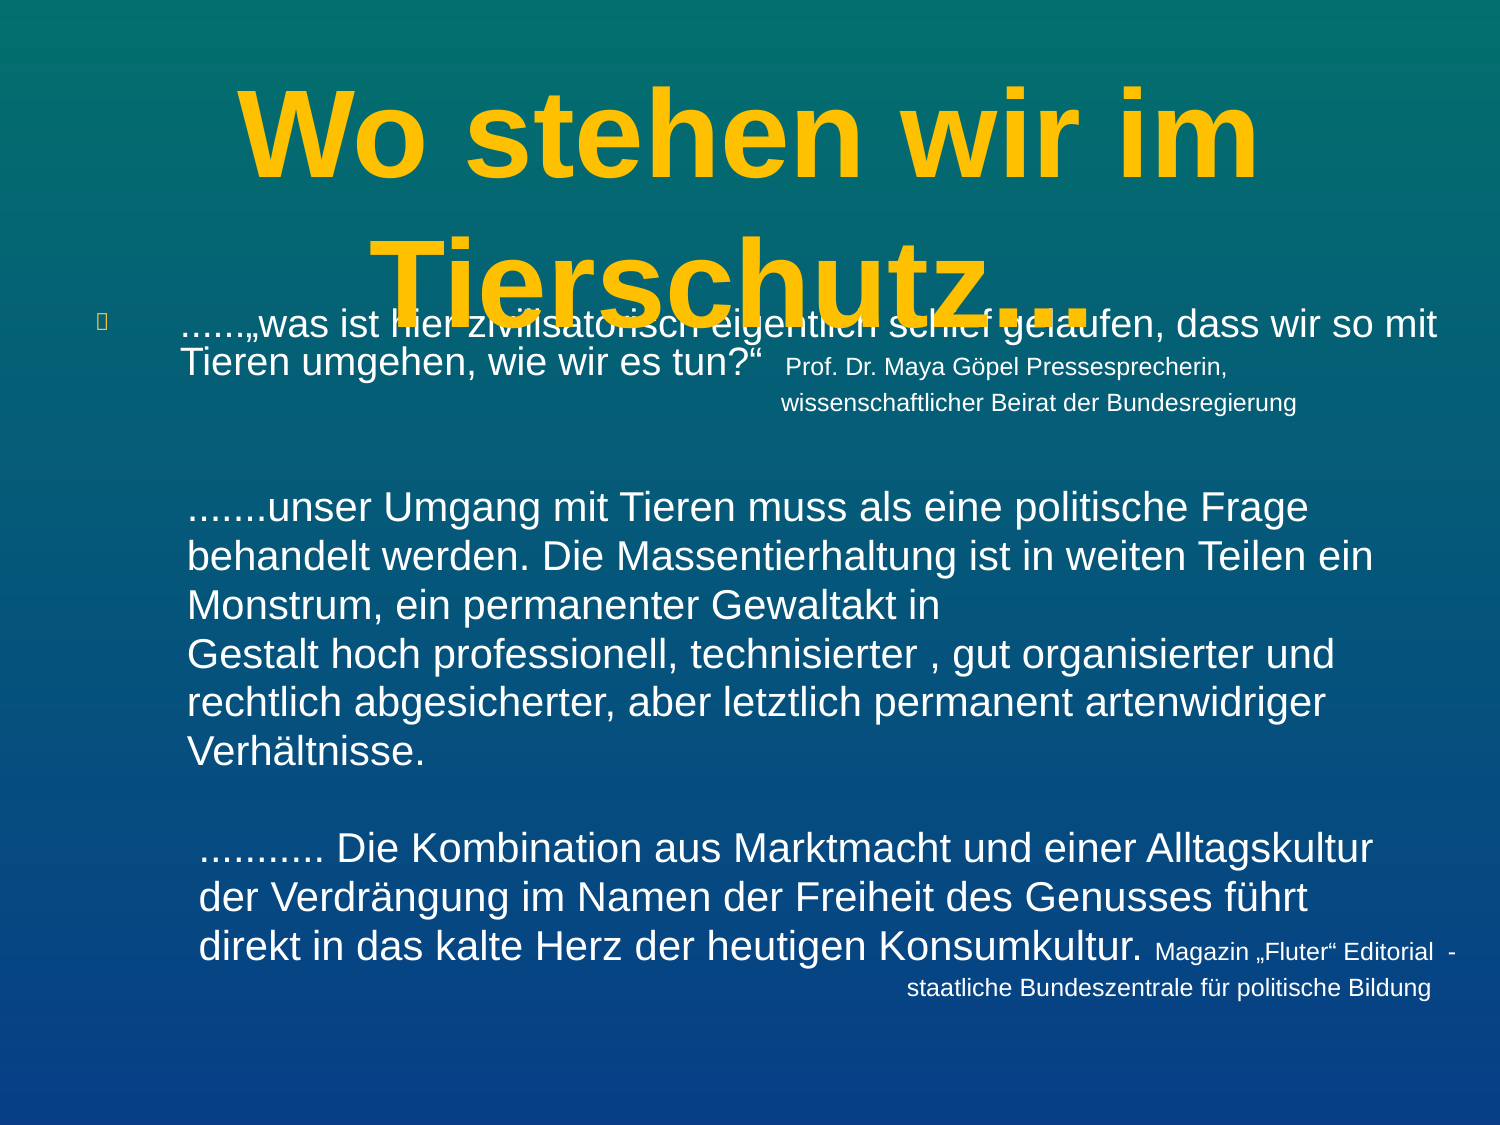

Wo stehen wir im Tierschutz...
# ......„was ist hier zivilisatorisch eigentlich schief gelaufen, dass wir so mit Tieren umgehen, wie wir es tun?“ Prof. Dr. Maya Göpel Pressesprecherin,
 wissenschaftlicher Beirat der Bundesregierung
 .......unser Umgang mit Tieren muss als eine politische Frage
 behandelt werden. Die Massentierhaltung ist in weiten Teilen ein
 Monstrum, ein permanenter Gewaltakt in
 Gestalt hoch professionell, technisierter , gut organisierter und
 rechtlich abgesicherter, aber letztlich permanent artenwidriger
 Verhältnisse.
 ........... Die Kombination aus Marktmacht und einer Alltagskultur
 der Verdrängung im Namen der Freiheit des Genusses führt
 direkt in das kalte Herz der heutigen Konsumkultur. Magazin „Fluter“ Editorial -
 staatliche Bundeszentrale für politische Bildung